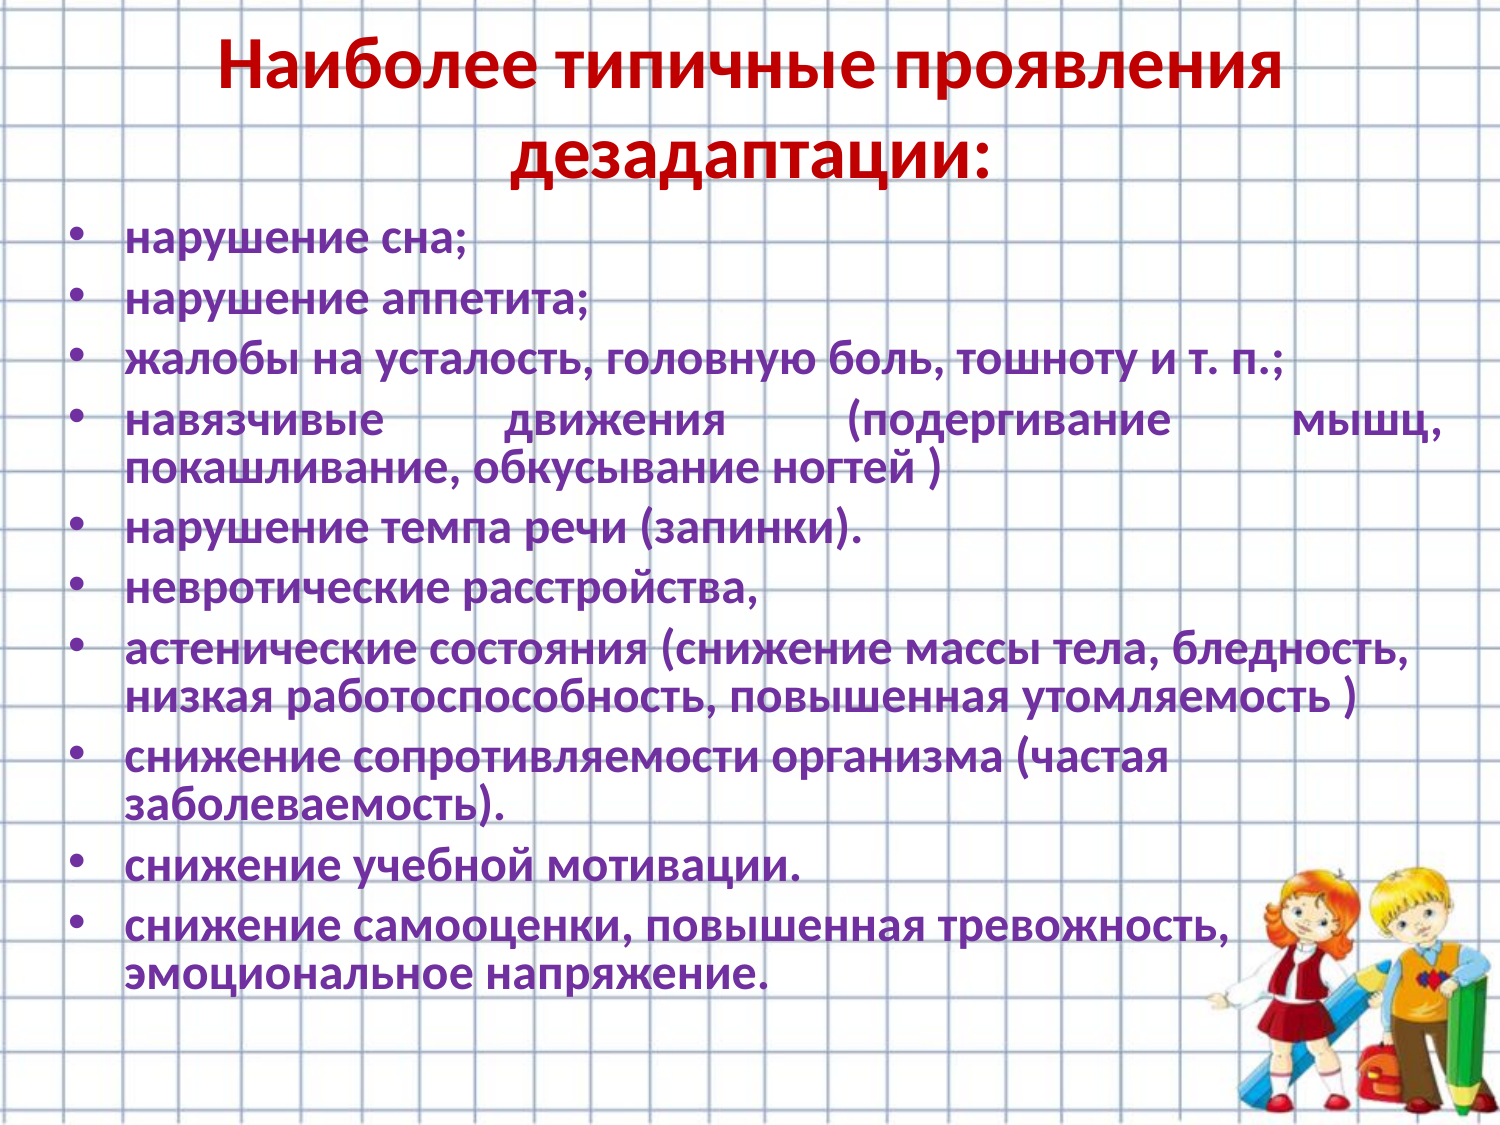

Наиболее типичные проявления дезадаптации:
# нарушение сна;
нарушение аппетита;
жалобы на усталость, головную боль, тошноту и т. п.;
навязчивые движения (подергивание мышц, покашливание, обкусывание ногтей )
нарушение темпа речи (запинки).
невротические расстройства,
астенические состояния (снижение массы тела, бледность, низкая работоспособность, повышенная утомляемость )
снижение сопротивляемости организма (частая заболеваемость).
снижение учебной мотивации.
снижение самооценки, повышенная тревожность, эмоциональное напряжение.